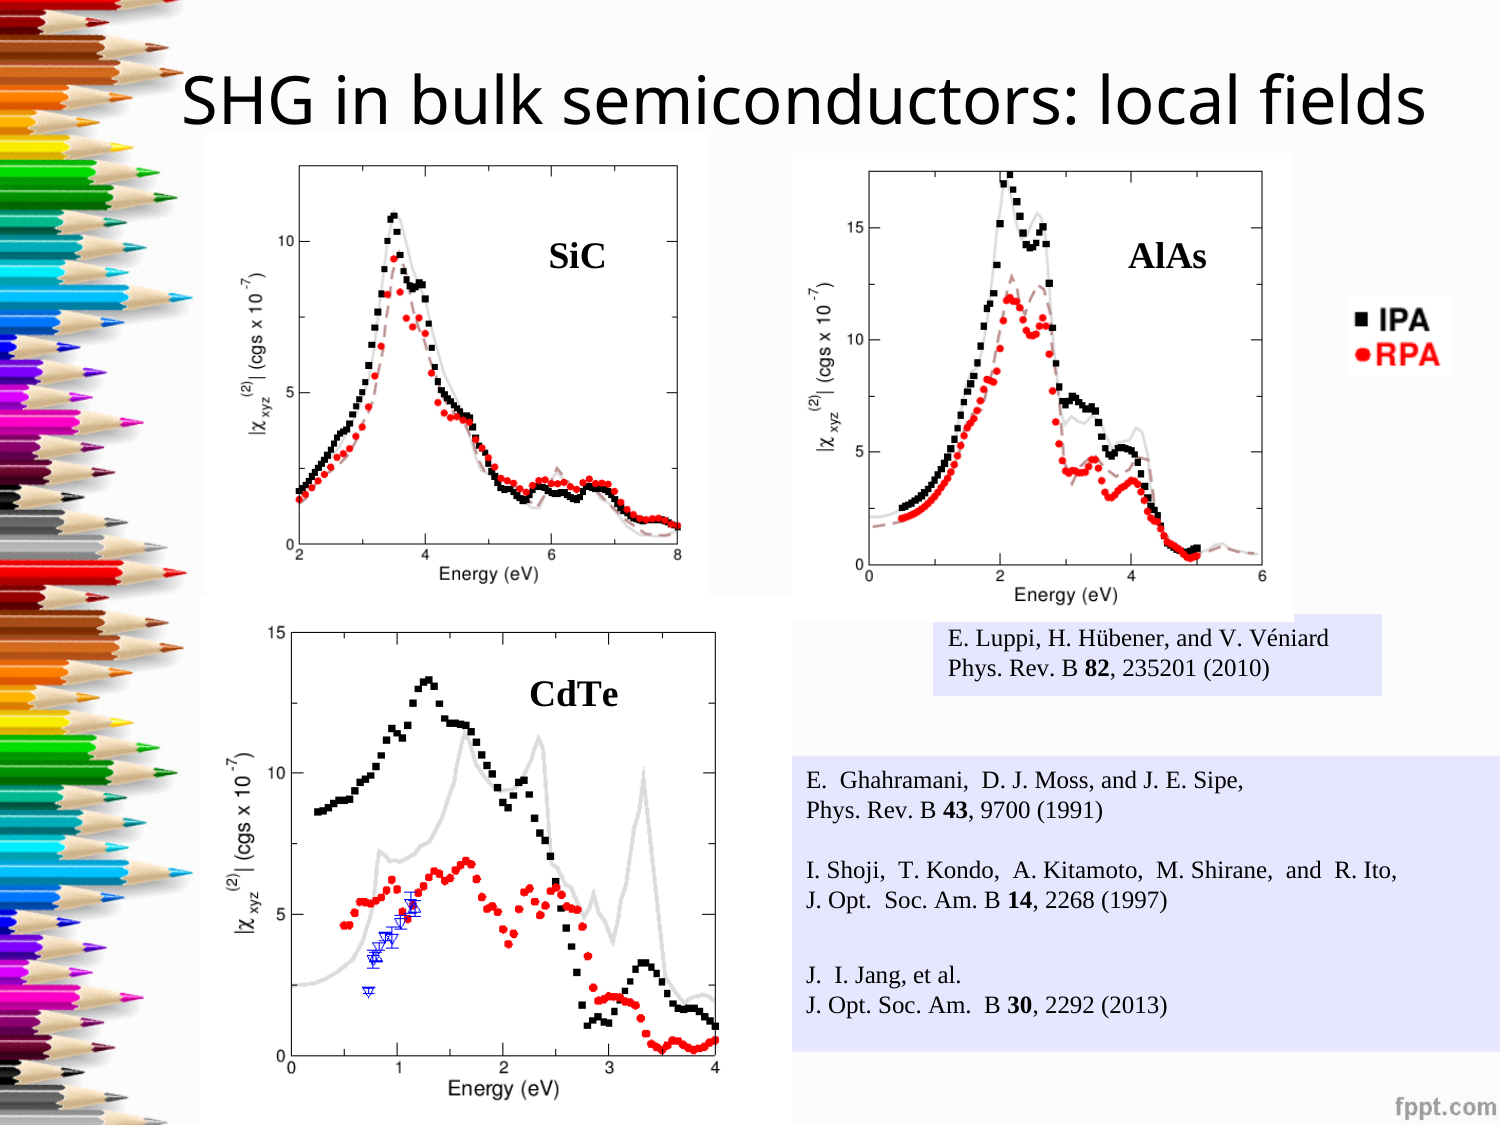

# SHG in bulk semiconductors: local fields
SiC
AlAs
E. Luppi, H. Hübener, and V. Véniard Phys. Rev. B 82, 235201 (2010)
CdTe
CdTe
E. Ghahramani, D. J. Moss, and J. E. Sipe,
Phys. Rev. B 43, 9700 (1991)
I. Shoji, T. Kondo, A. Kitamoto, M. Shirane, and R. Ito,
J. Opt. Soc. Am. B 14, 2268 (1997)
J. I. Jang, et al.
J. Opt. Soc. Am. B 30, 2292 (2013)